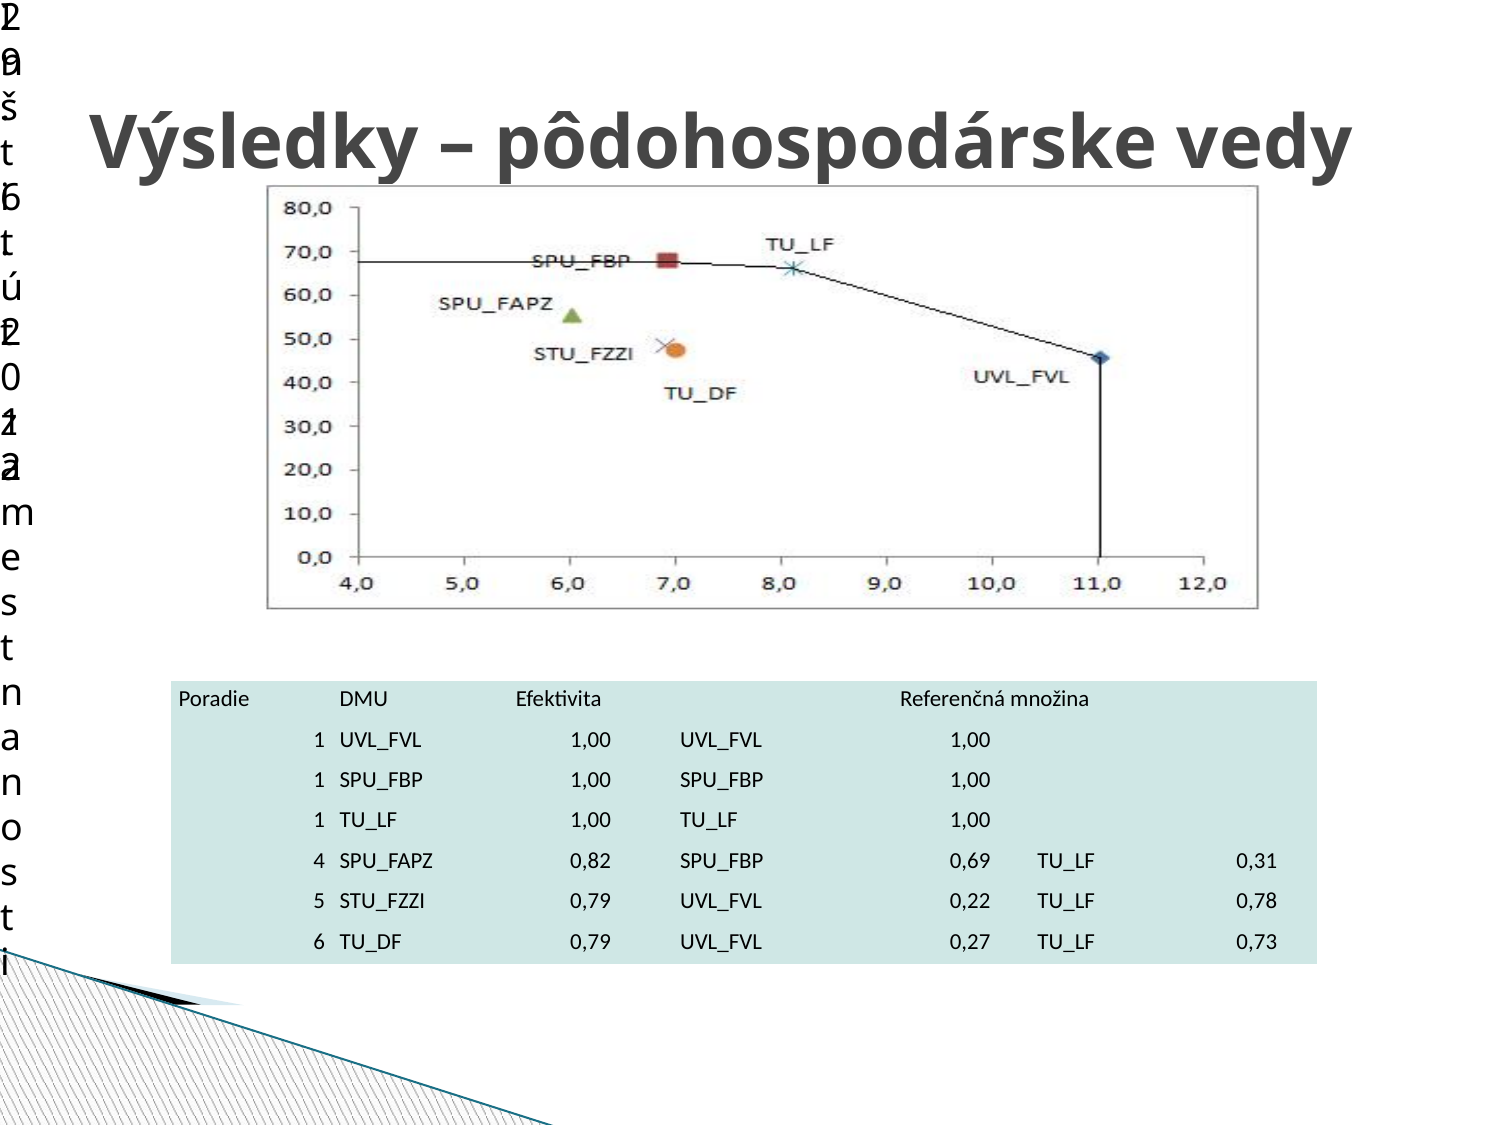

29. 6. 2012
Inštitút zamestnanosti
# Výsledky – pôdohospodárske vedy
| Poradie | DMU | Efektivita | Referenčná množina | | | |
| --- | --- | --- | --- | --- | --- | --- |
| 1 | UVL\_FVL | 1,00 | UVL\_FVL | 1,00 | | |
| 1 | SPU\_FBP | 1,00 | SPU\_FBP | 1,00 | | |
| 1 | TU\_LF | 1,00 | TU\_LF | 1,00 | | |
| 4 | SPU\_FAPZ | 0,82 | SPU\_FBP | 0,69 | TU\_LF | 0,31 |
| 5 | STU\_FZZI | 0,79 | UVL\_FVL | 0,22 | TU\_LF | 0,78 |
| 6 | TU\_DF | 0,79 | UVL\_FVL | 0,27 | TU\_LF | 0,73 |